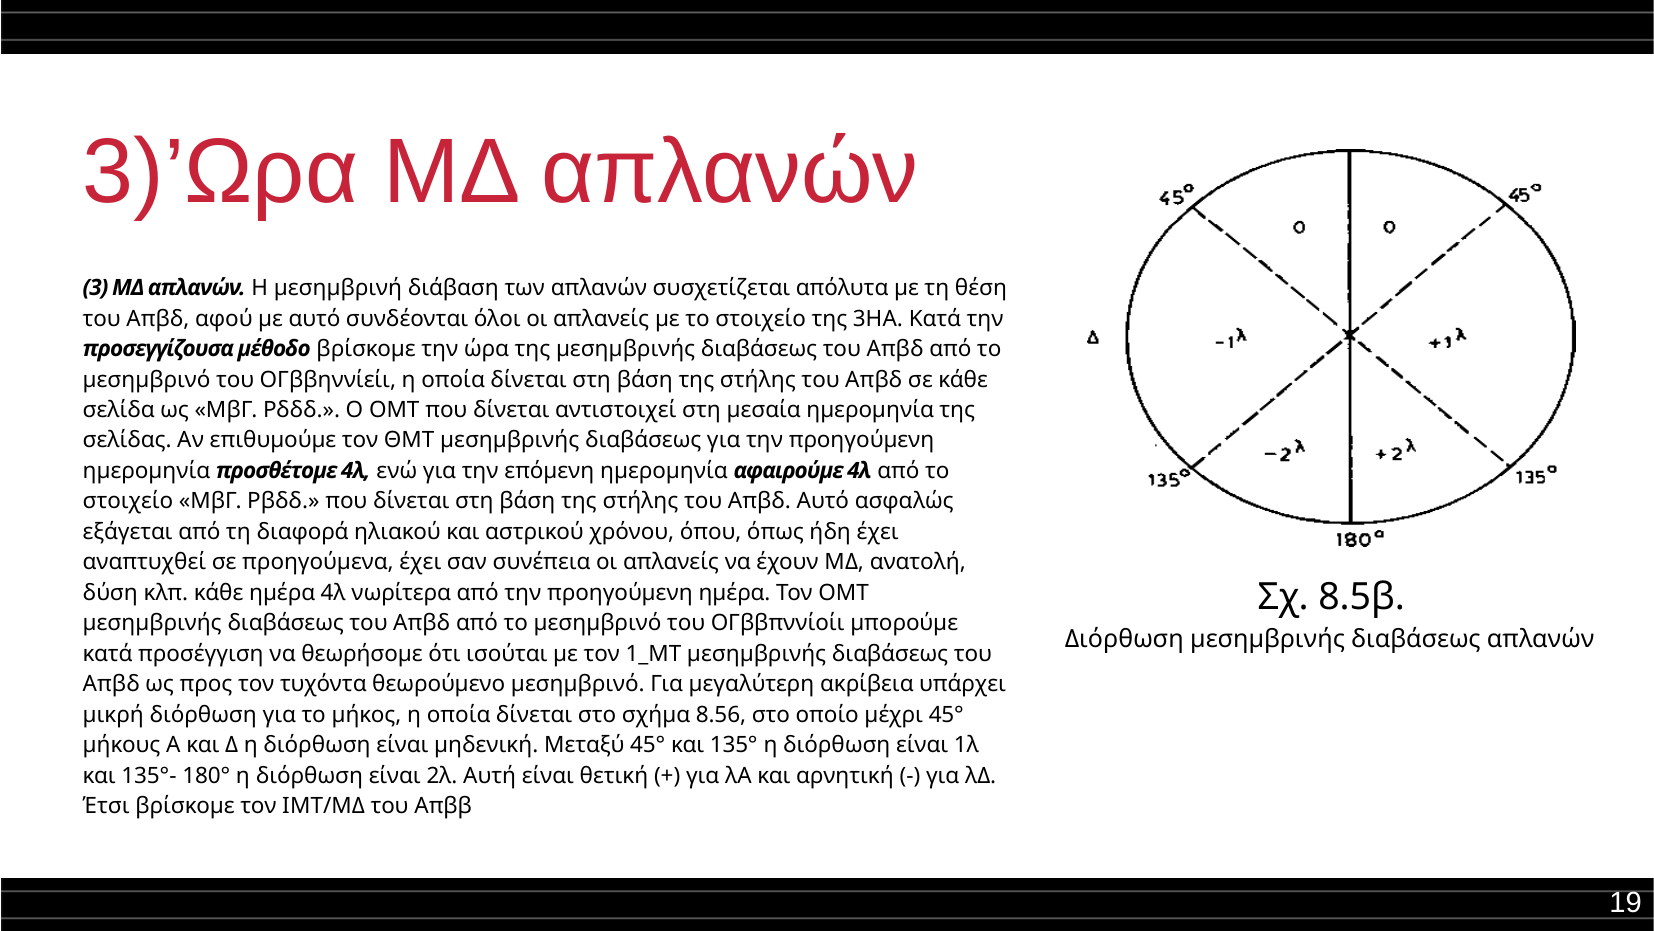

# 3)’Ωρα ΜΔ απλανών
(3) ΜΔ απλανών. Η μεσημβρινή διάβαση των απλανών συσχετίζεται απόλυτα με τη θέση του Απβδ, αφού με αυτό συνδέονται όλοι οι απλανείς με το στοιχείο της 3ΗΑ. Κατά την προσεγγίζουσα μέθοδο βρίσκομε την ώρα της μεσημβρινής διαβάσεως του Απβδ από το μεσημβρινό του ΟΓββηννίείι, η οποία δίνεται στη βάση της στήλης του Απβδ σε κάθε σελίδα ως «ΜβΓ. Ρδδδ.». Ο ΟΜΤ που δίνεται αντιστοιχεί στη μεσαία ημερομηνία της σελίδας. Αν επιθυμούμε τον ΘΜΤ μεσημβρινής διαβάσεως για την προηγούμενη ημερομηνία προσθέτομε 4λ, ενώ για την επόμενη ημερομηνία αφαιρούμε 4λ από το στοιχείο «ΜβΓ. Ρβδδ.» που δίνεται στη βάση της στήλης του Απβδ. Αυτό ασφαλώς εξάγεται από τη διαφορά ηλιακού και αστρικού χρόνου, όπου, όπως ήδη έχει αναπτυχθεί σε προηγούμενα, έχει σαν συνέπεια οι απλανείς να έχουν ΜΔ, ανατολή, δύση κλπ. κάθε ημέρα 4λ νωρίτερα από την προηγούμενη ημέρα. Τον ΟΜΤ μεσημβρινής διαβάσεως του Απβδ από το μεσημβρινό του ΟΓββπννίοίι μπορούμε κατά προσέγγιση να θεωρήσομε ότι ισούται με τον 1_ΜΤ μεσημβρινής διαβάσεως του Απβδ ως προς τον τυχόντα θεωρούμενο μεσημβρινό. Για μεγαλύτερη ακρίβεια υπάρχει μικρή διόρθωση για το μήκος, η οποία δίνεται στο σχήμα 8.56, στο οποίο μέχρι 45° μήκους Α και Δ η διόρθωση είναι μηδενική. Μεταξύ 45° και 135° η διόρθωση είναι 1λ και 135°- 180° η διόρθωση είναι 2λ. Αυτή είναι θετική (+) για λΑ και αρνητική (-) για λΔ. Έτσι βρίσκομε τον ΙΜΤ/ΜΔ του Απββ
Σχ. 8.5β.
Διόρθωση μεσημβρινής διαβάσεως απλανών